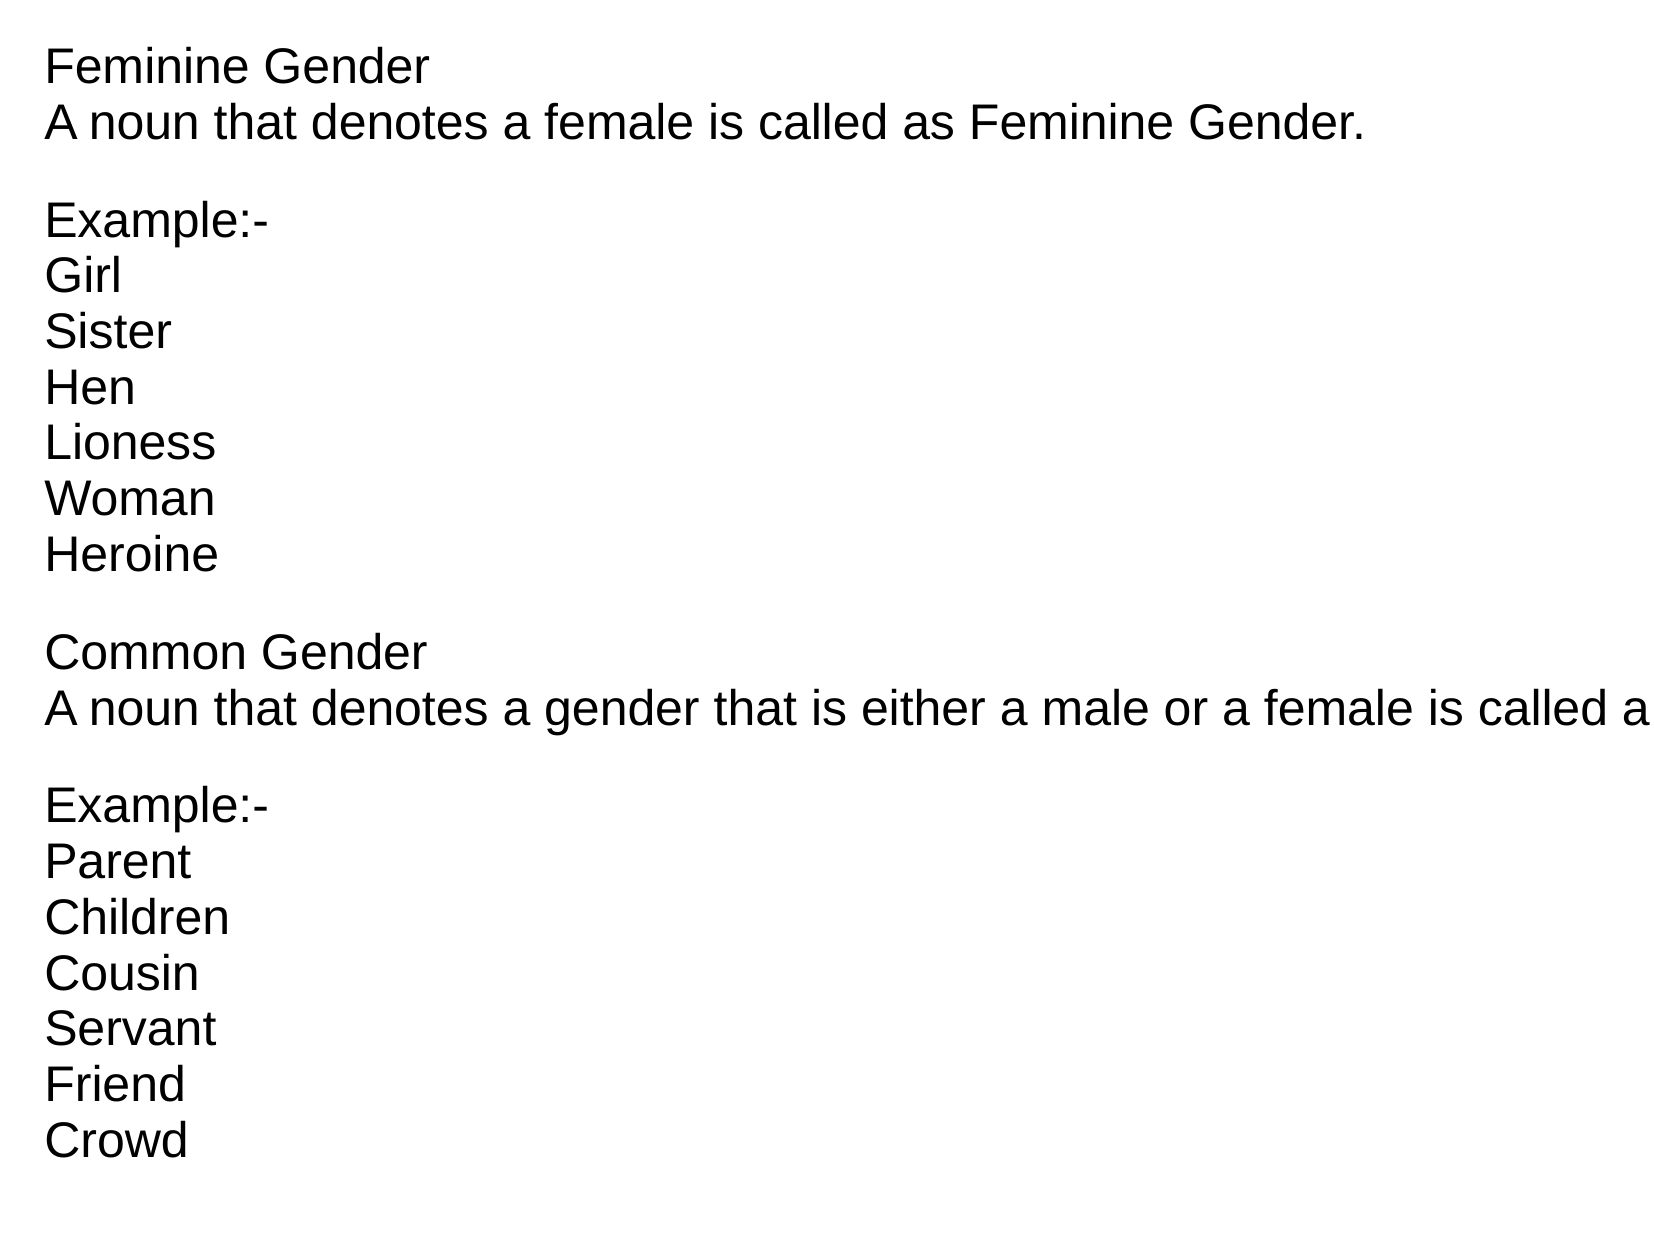

Feminine Gender
A noun that denotes a female is called as Feminine Gender.
Example:-
Girl
Sister
Hen
Lioness
Woman
Heroine
Common Gender
A noun that denotes a gender that is either a male or a female is called a Common Gender.
Example:-
Parent
Children
Cousin
Servant
Friend
Crowd